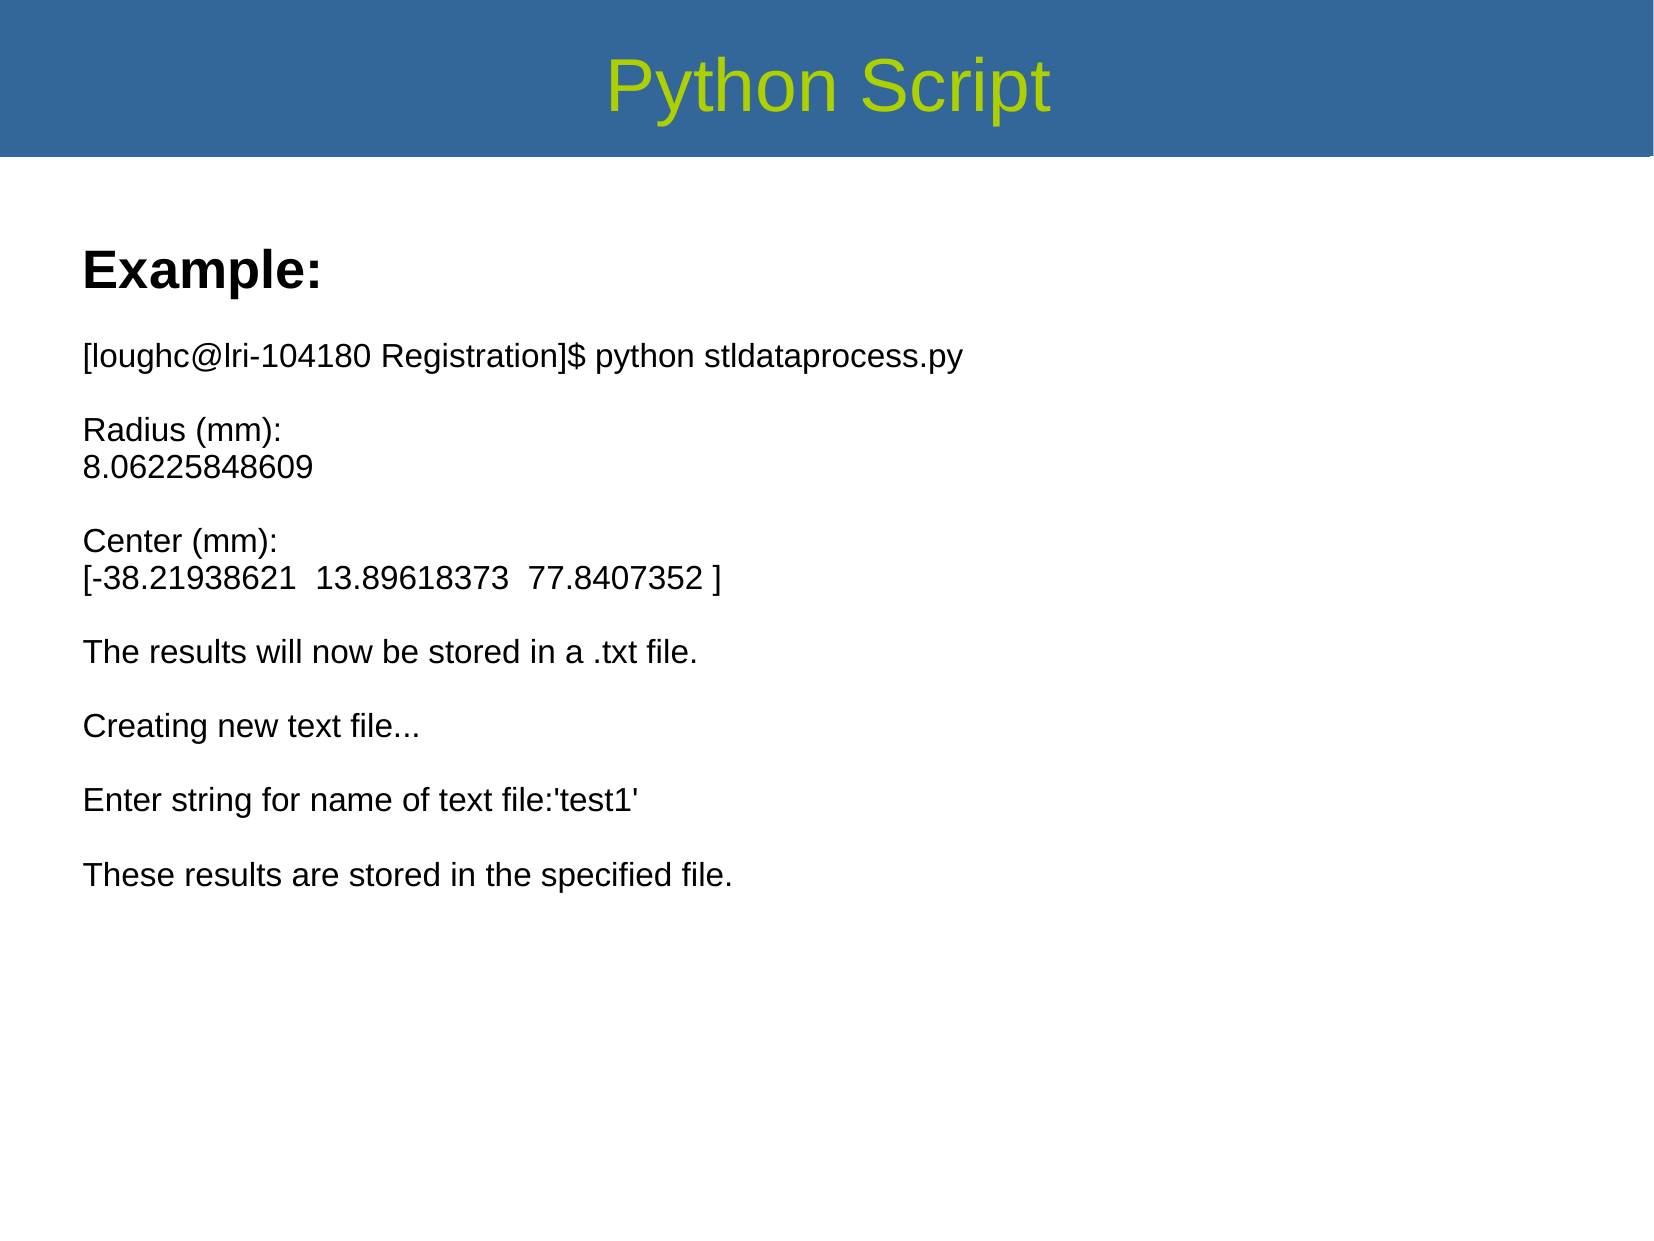

Python Script
# Example:
[loughc@lri-104180 Registration]$ python stldataprocess.py
Radius (mm):
8.06225848609
Center (mm):
[-38.21938621 13.89618373 77.8407352 ]
The results will now be stored in a .txt file.
Creating new text file...
Enter string for name of text file:'test1'
These results are stored in the specified file.